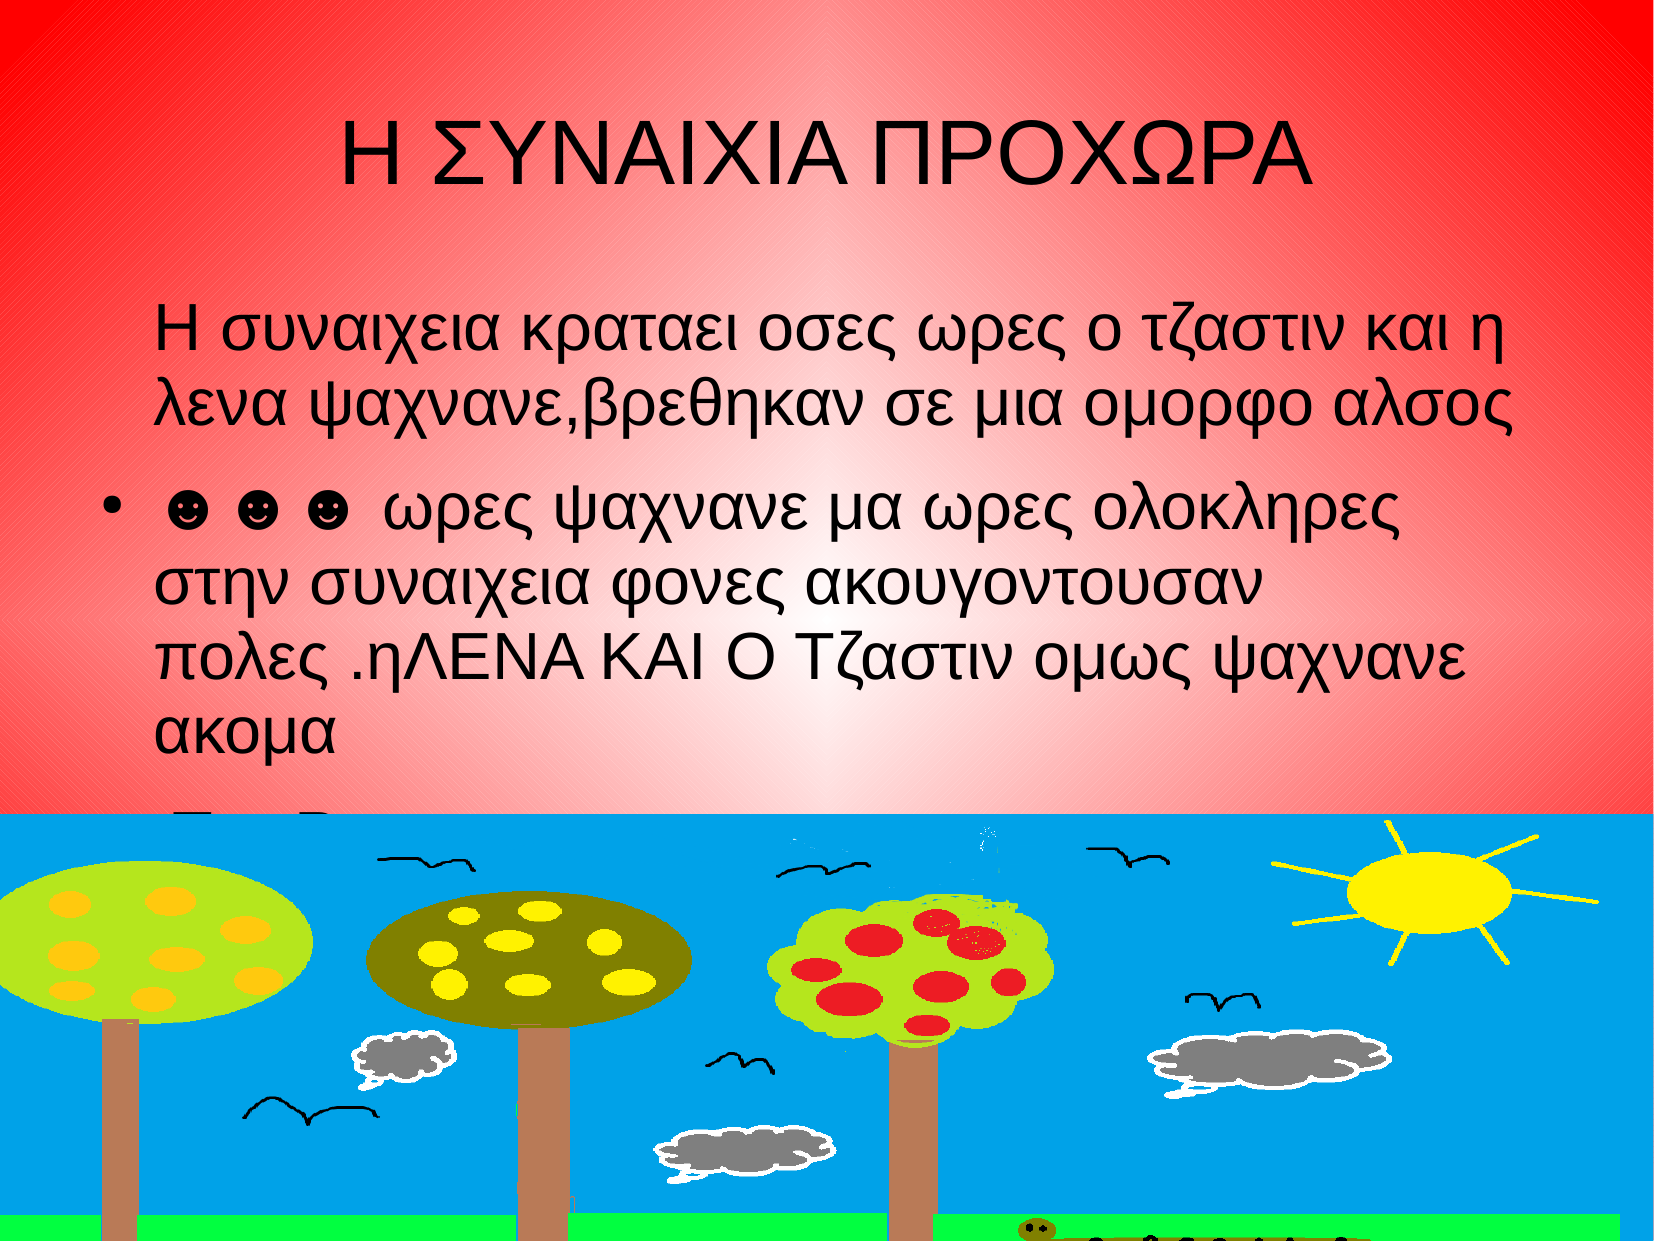

# Η ΣΥΝΑΙΧΙΑ ΠΡΟΧΩΡΑ
Η συναιχεια κραταει οσες ωρες ο τζαστιν και η λενα ψαχνανε,βρεθηκαν σε μια ομορφο αλσος
☻☻☻ ωρες ψαχνανε μα ωρες ολοκληρες στην συναιχεια φονες ακουγοντουσαν πολες .ηΛΕΝΑ ΚΑΙ Ο Τζαστιν ομως ψαχνανε ακομα
 Τον Ροκι.